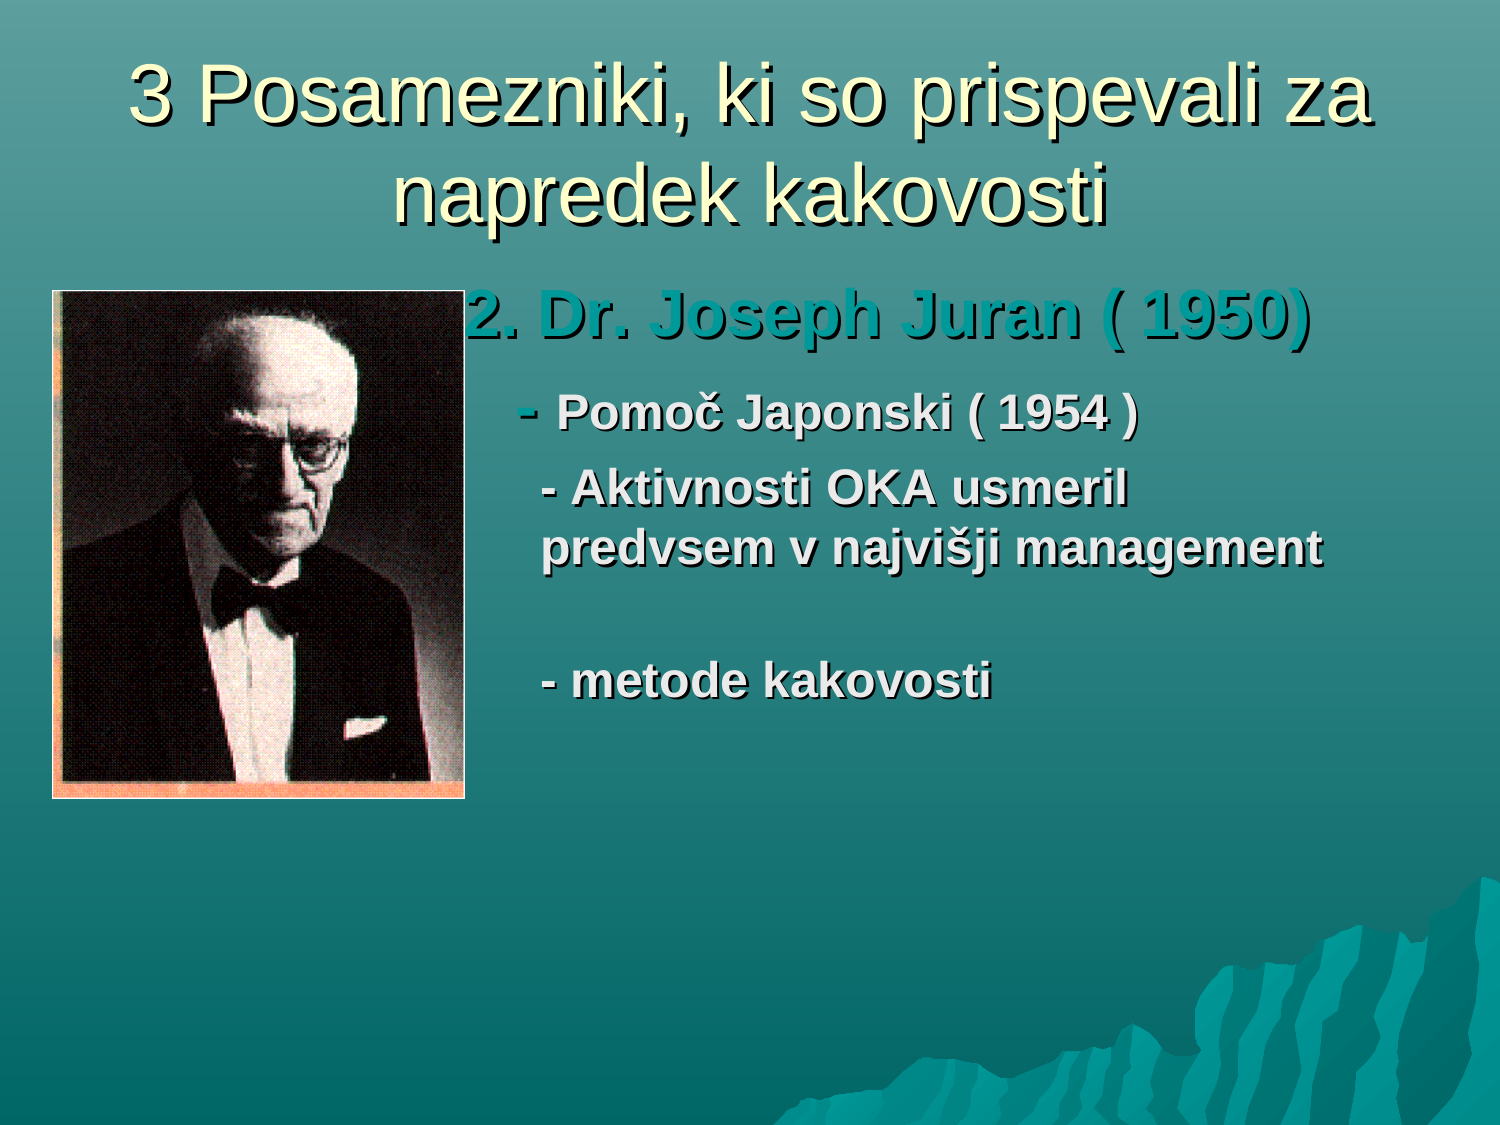

# 3 Posamezniki, ki so prispevali za napredek kakovosti
 2. Dr. Joseph Juran ( 1950)
 - Pomoč Japonski ( 1954 )
 	- Aktivnosti OKA usmeril 				predvsem v najvišji management
				- metode kakovosti